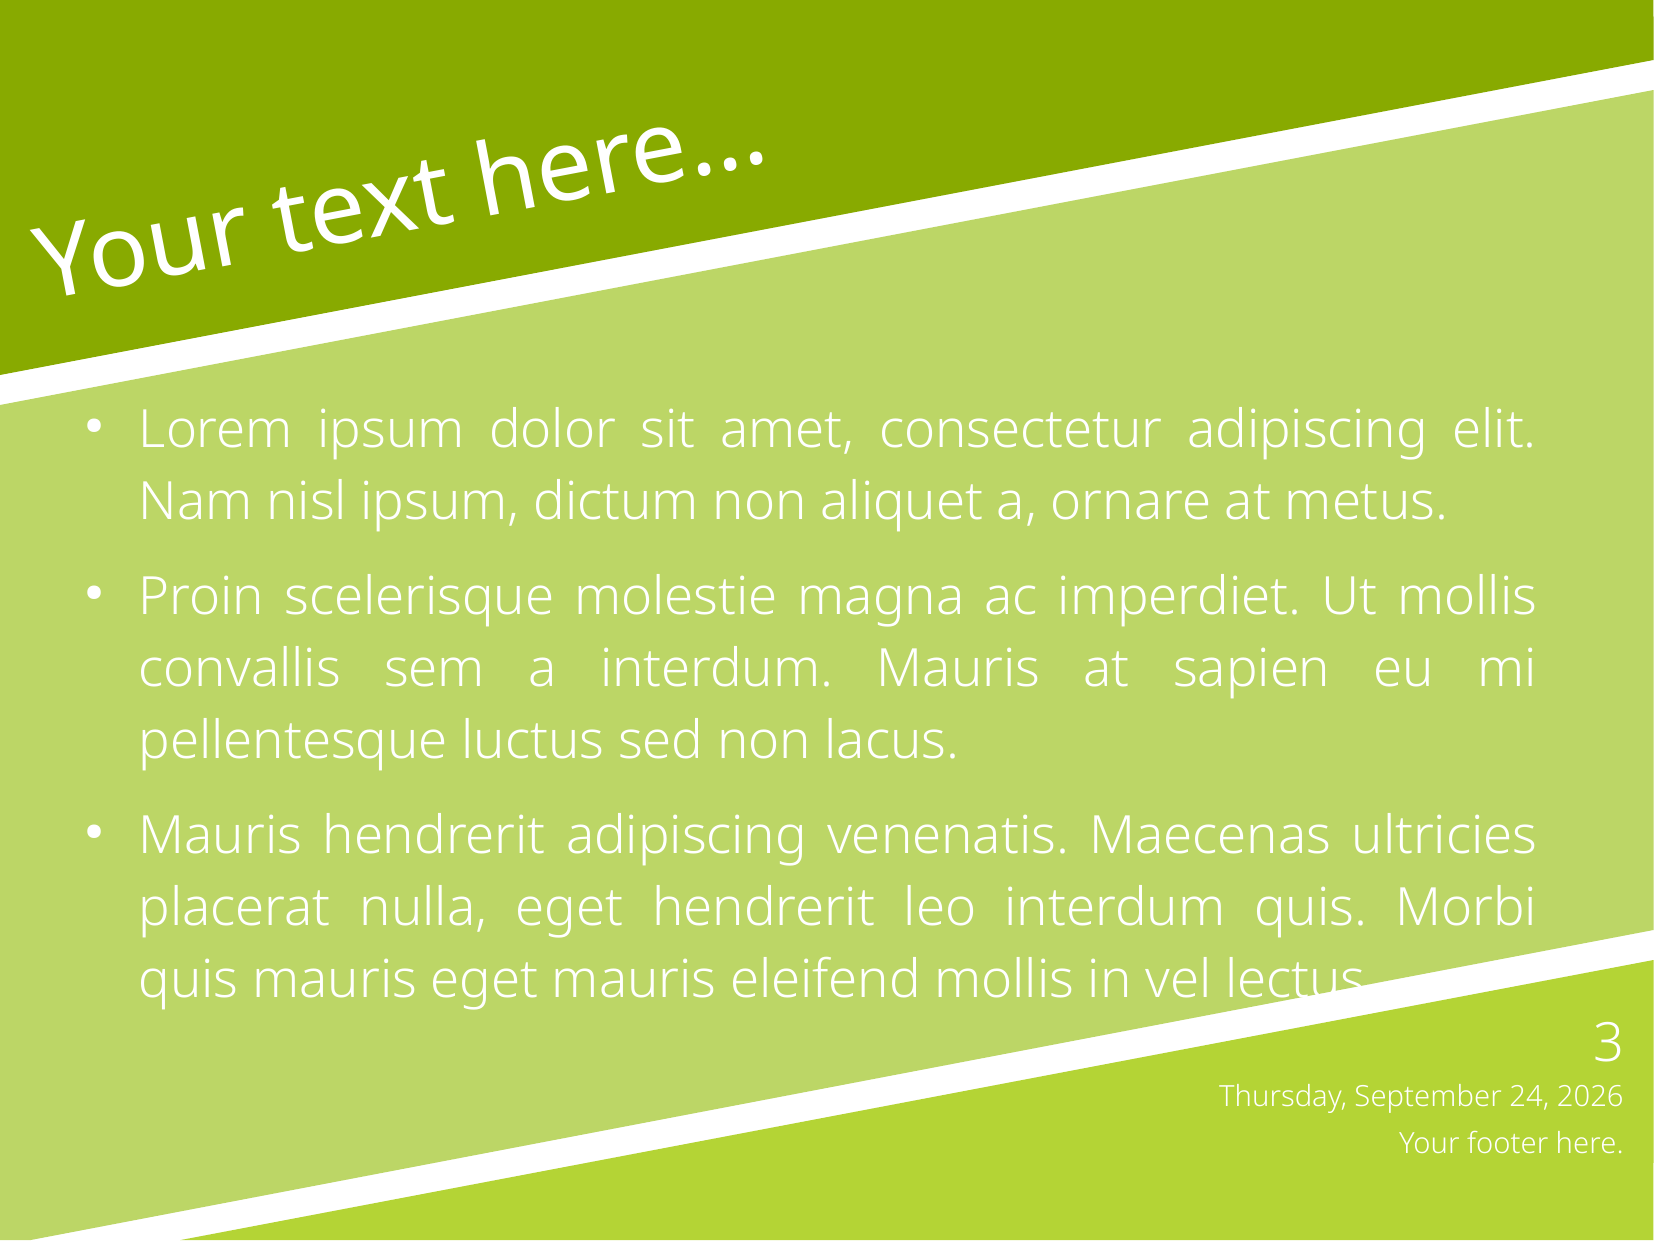

# Your text here...
Lorem ipsum dolor sit amet, consectetur adipiscing elit. Nam nisl ipsum, dictum non aliquet a, ornare at metus.
Proin scelerisque molestie magna ac imperdiet. Ut mollis convallis sem a interdum. Mauris at sapien eu mi pellentesque luctus sed non lacus.
Mauris hendrerit adipiscing venenatis. Maecenas ultricies placerat nulla, eget hendrerit leo interdum quis. Morbi quis mauris eget mauris eleifend mollis in vel lectus.
3
Your footer here.